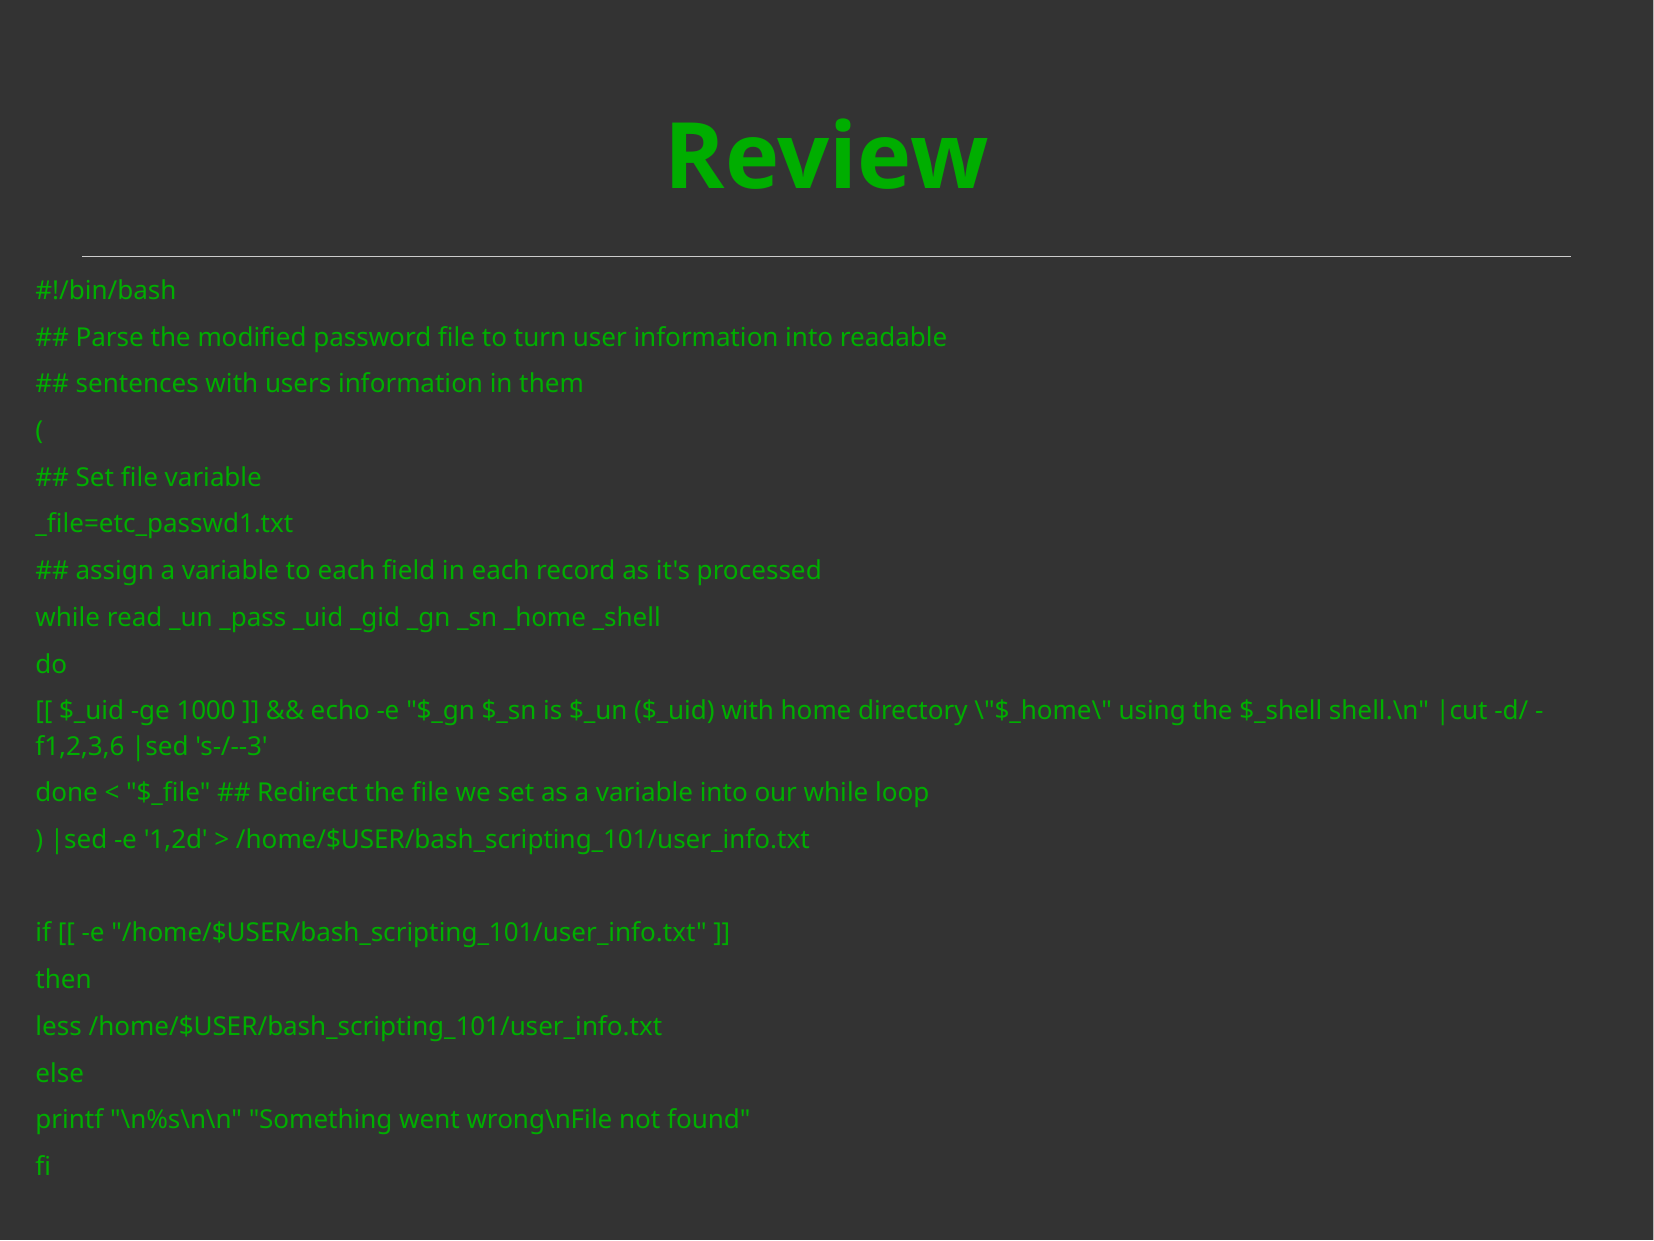

# Review
#!/bin/bash
## Parse the modified password file to turn user information into readable
## sentences with users information in them
(
## Set file variable
_file=etc_passwd1.txt
## assign a variable to each field in each record as it's processed
while read _un _pass _uid _gid _gn _sn _home _shell
do
[[ $_uid -ge 1000 ]] && echo -e "$_gn $_sn is $_un ($_uid) with home directory \"$_home\" using the $_shell shell.\n" |cut -d/ -f1,2,3,6 |sed 's-/--3'
done < "$_file" ## Redirect the file we set as a variable into our while loop
) |sed -e '1,2d' > /home/$USER/bash_scripting_101/user_info.txt
if [[ -e "/home/$USER/bash_scripting_101/user_info.txt" ]]
then
less /home/$USER/bash_scripting_101/user_info.txt
else
printf "\n%s\n\n" "Something went wrong\nFile not found"
fi